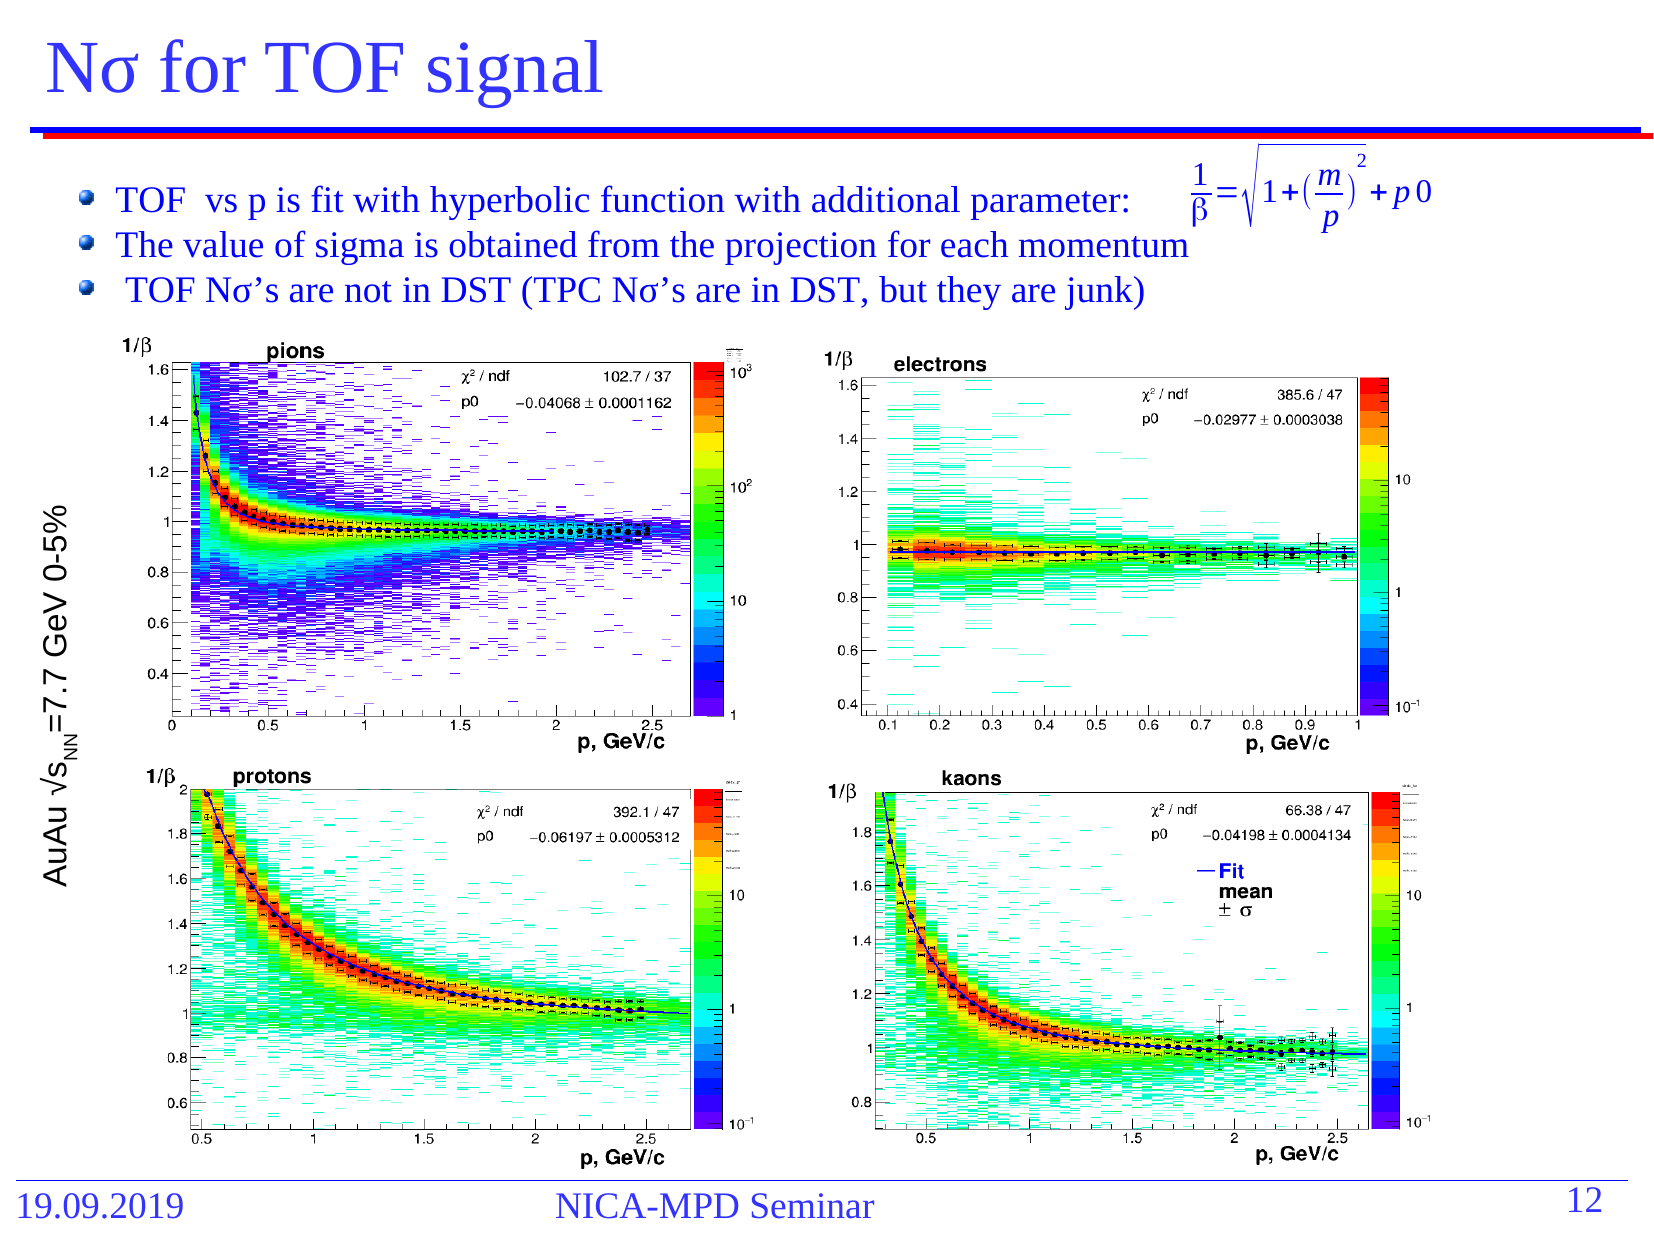

Nσ for TOF signal
TOF vs p is fit with hyperbolic function with additional parameter:
The value of sigma is obtained from the projection for each momentum
 TOF Nσ’s are not in DST (TPC Nσ’s are in DST, but they are junk)
AuAu √sNN=7.7 GeV 0-5%
12